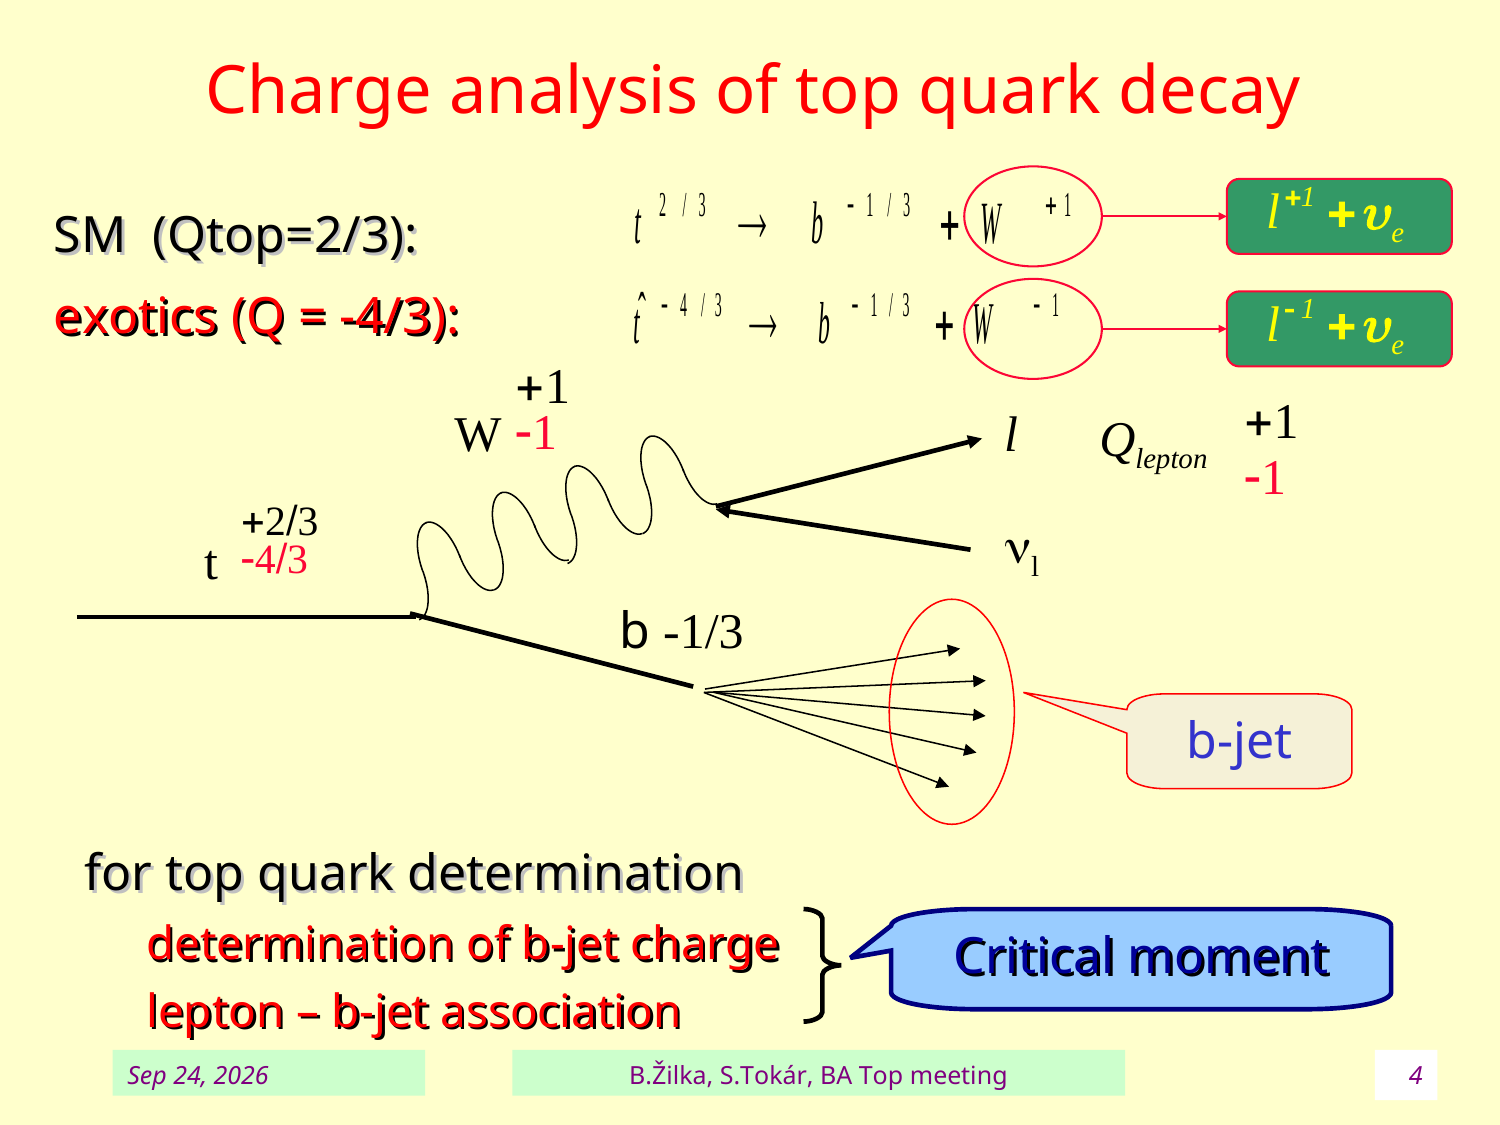

# Charge analysis of top quark decay
SM (Qtop=2/3):
exotics (Q = -4/3):


W
1
1
Qlepton
l


t
l
b -1/3
b-jet
 for top quark determination
determination of b-jet charge
lepton – b-jet association
Critical moment
B.Žilka, S.Tokár, BA Top meeting
4